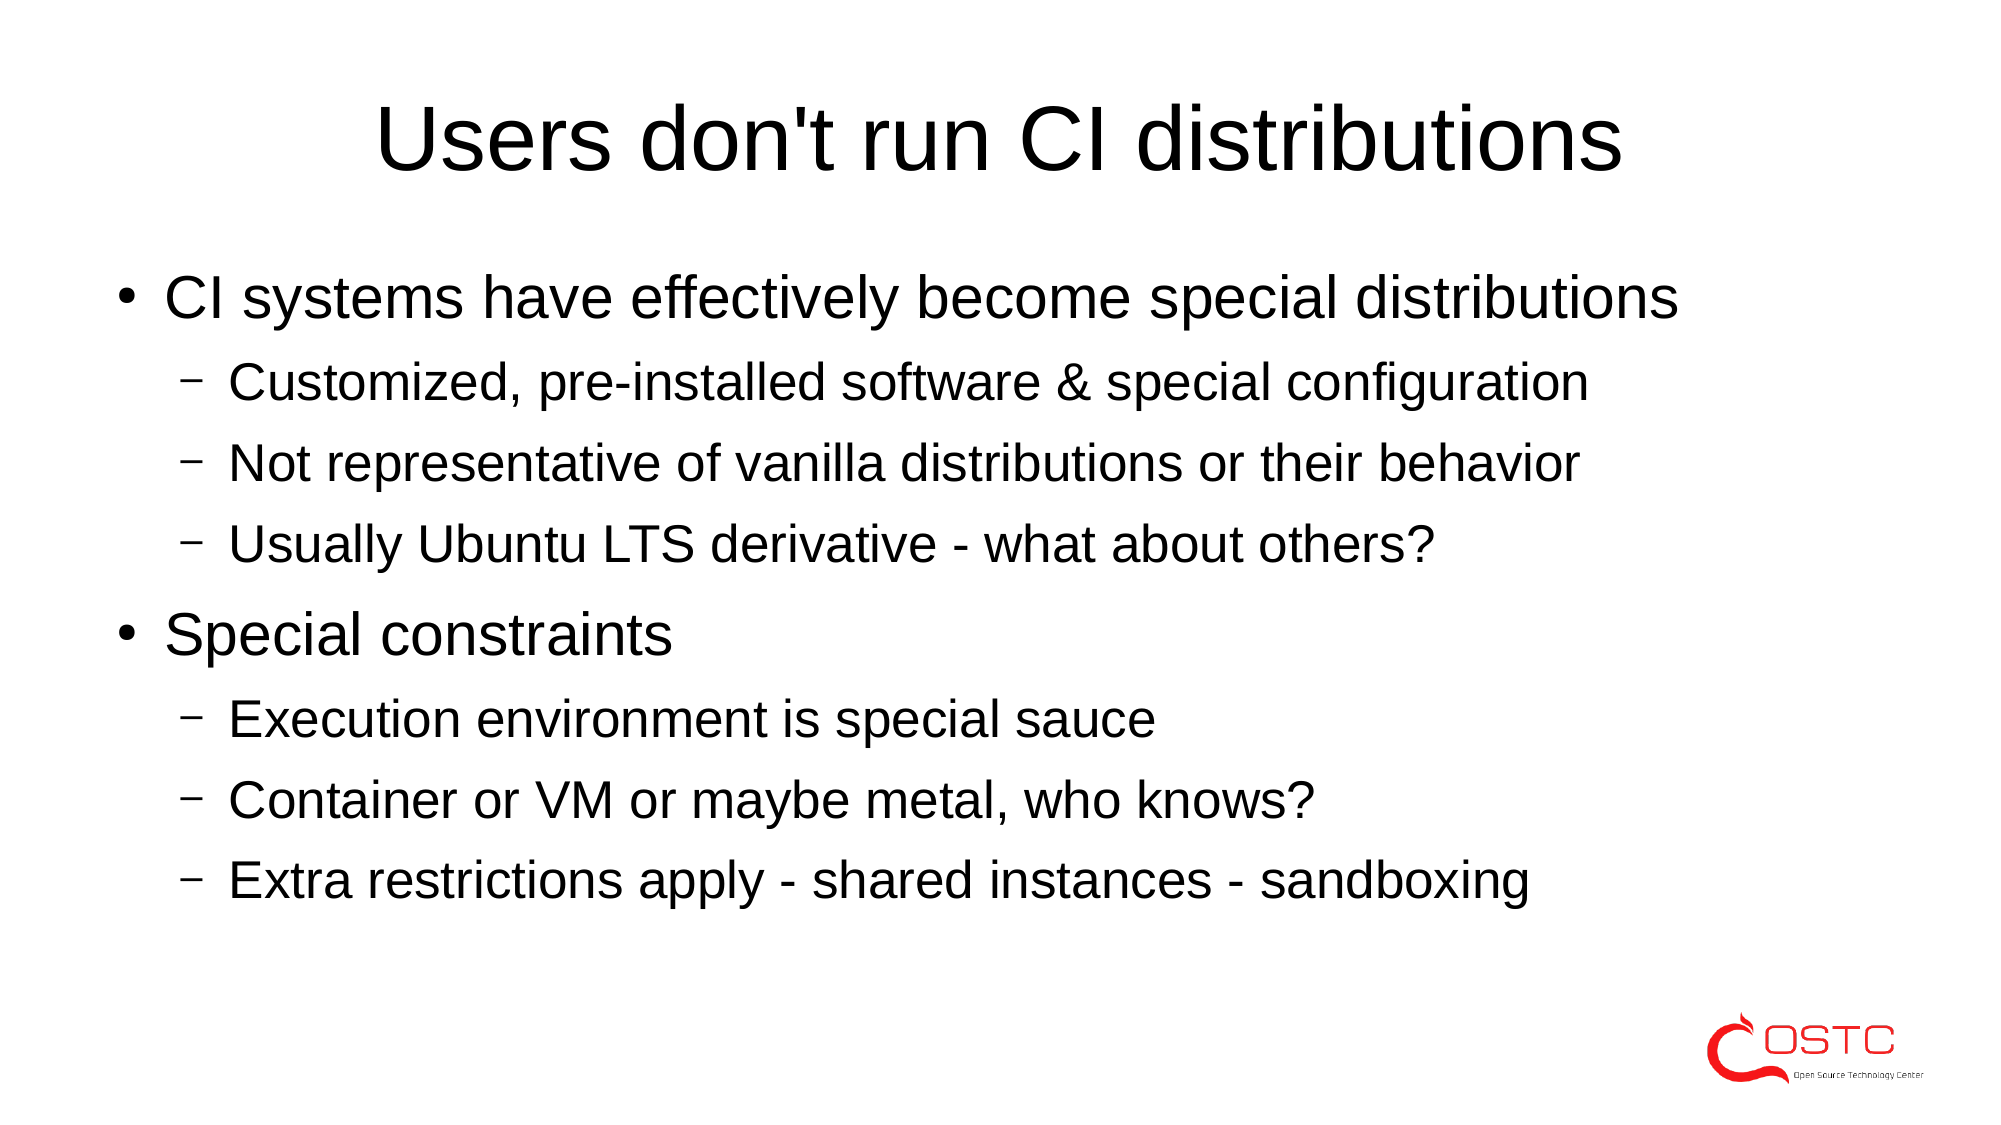

# Users don't run CI distributions
CI systems have effectively become special distributions
Customized, pre-installed software & special configuration
Not representative of vanilla distributions or their behavior
Usually Ubuntu LTS derivative - what about others?
Special constraints
Execution environment is special sauce
Container or VM or maybe metal, who knows?
Extra restrictions apply - shared instances - sandboxing